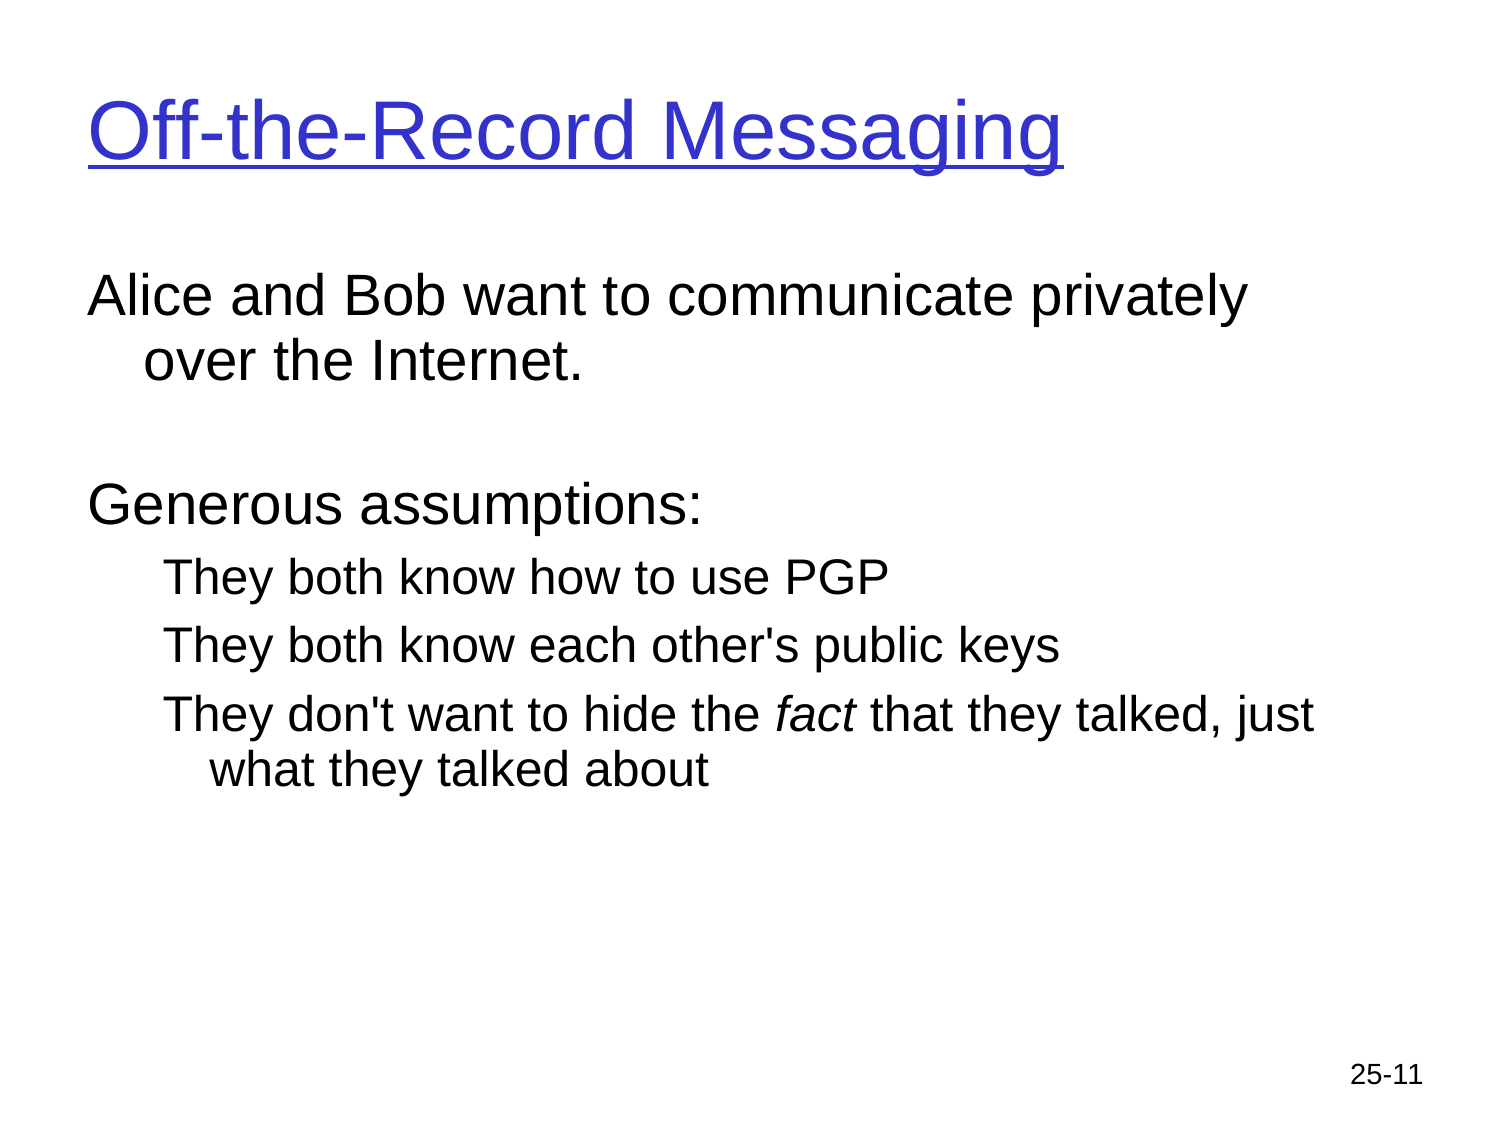

# Off-the-Record Messaging
Alice and Bob want to communicate privately over the Internet.
Generous assumptions:
They both know how to use PGP
They both know each other's public keys
They don't want to hide the fact that they talked, just what they talked about
11